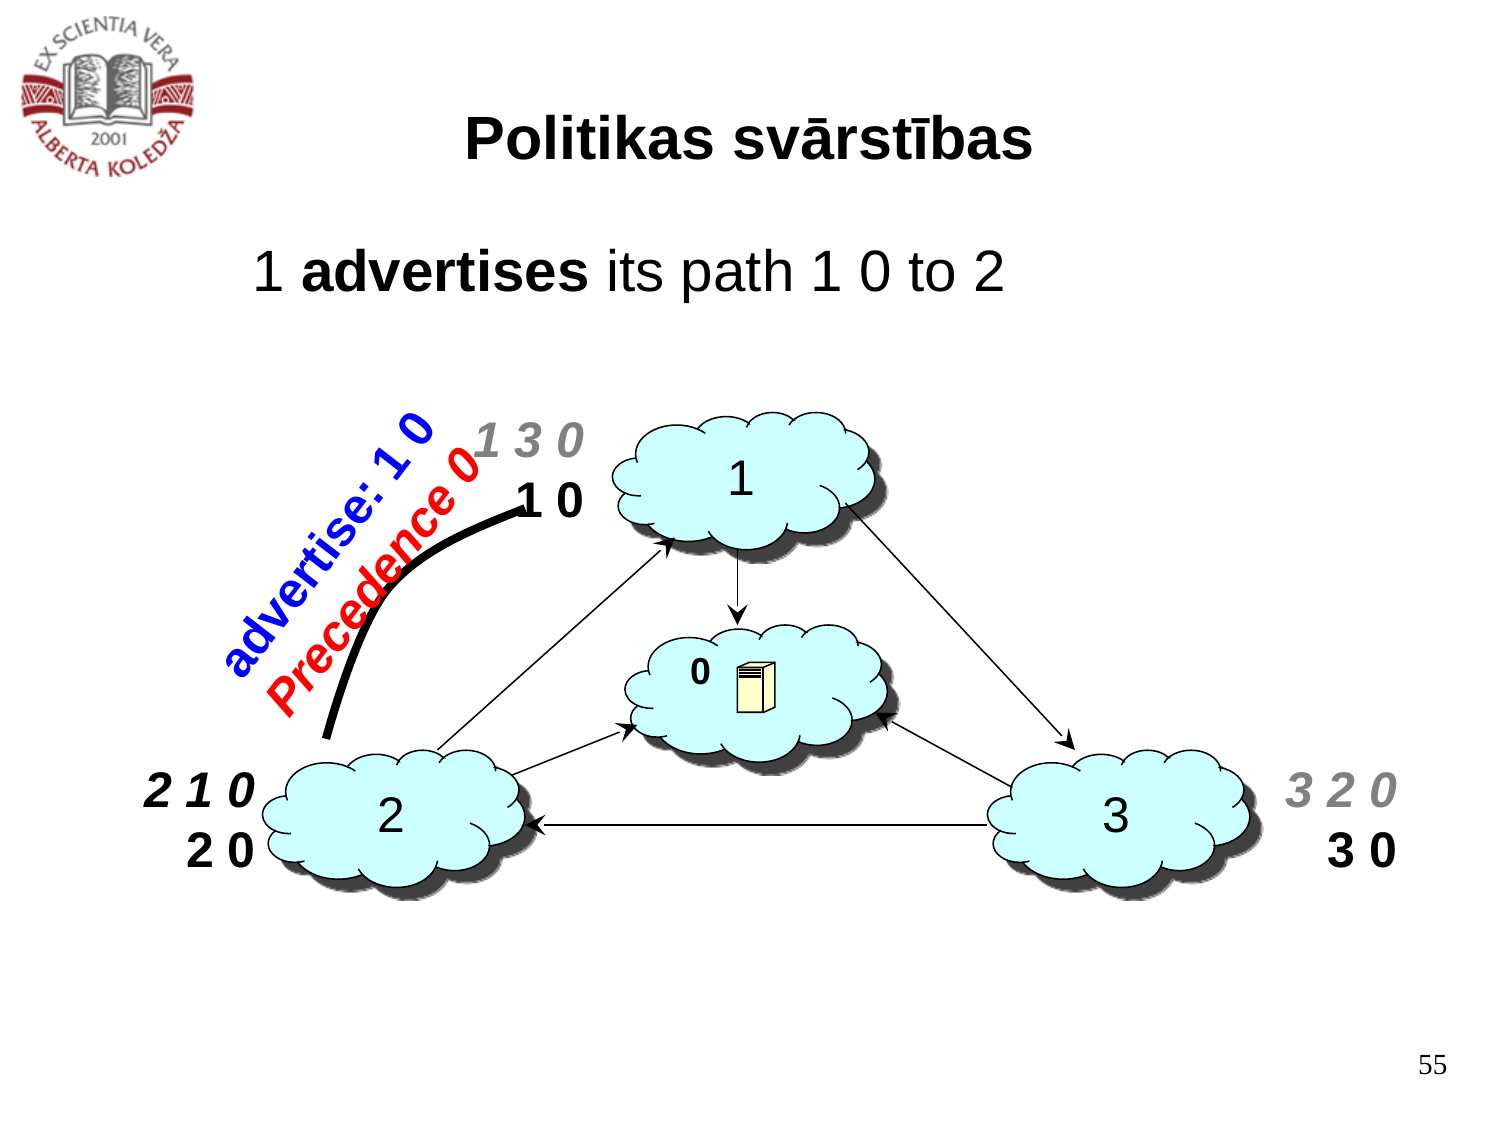

# Politikas svārstības
1 advertises its path 1 0 to 2
1 3 0
 1 0
1
2
3
advertise: 1 0
Precedence 0
0
2 1 0
 2 0
3 2 0
 3 0